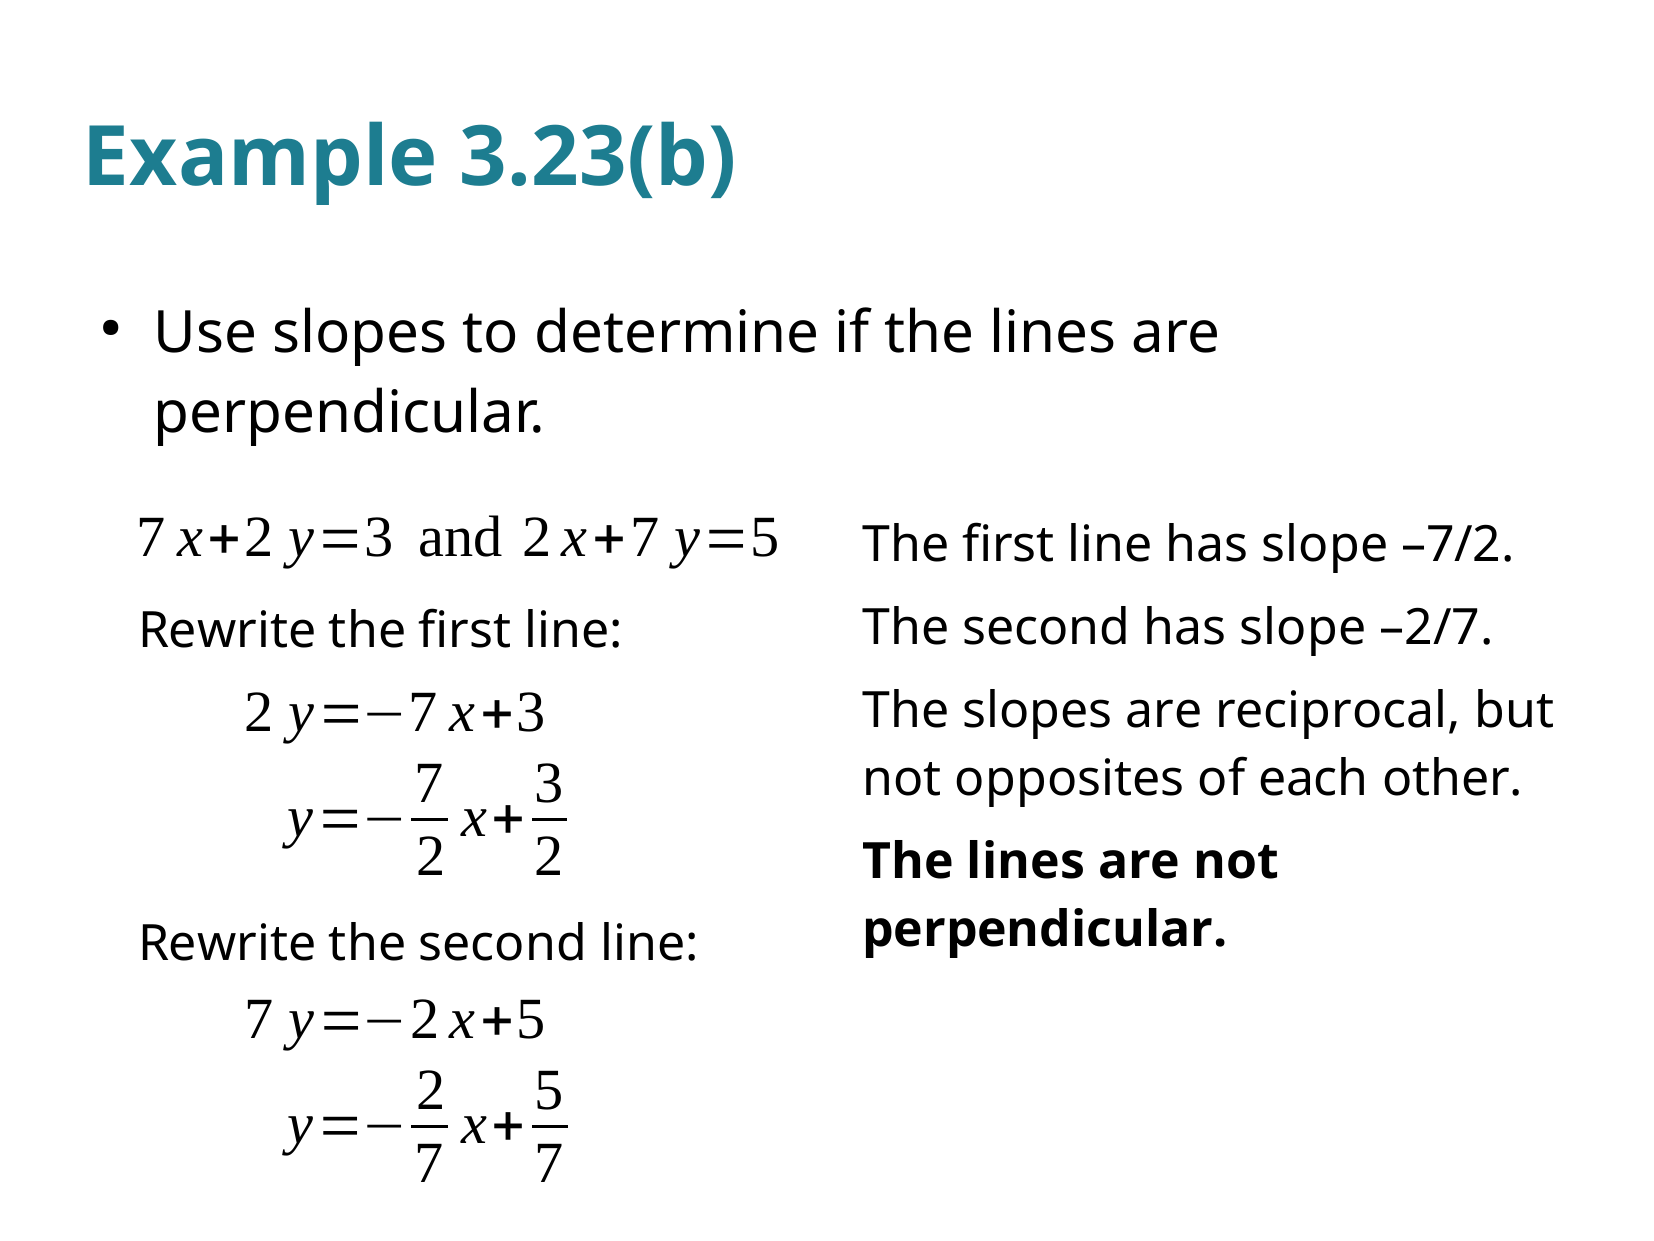

# Example 3.23(b)
Use slopes to determine if the lines are perpendicular.
The first line has slope –7/2.
The second has slope –2/7.
The slopes are reciprocal, but not opposites of each other.
The lines are not perpendicular.
Rewrite the first line:
Rewrite the second line: